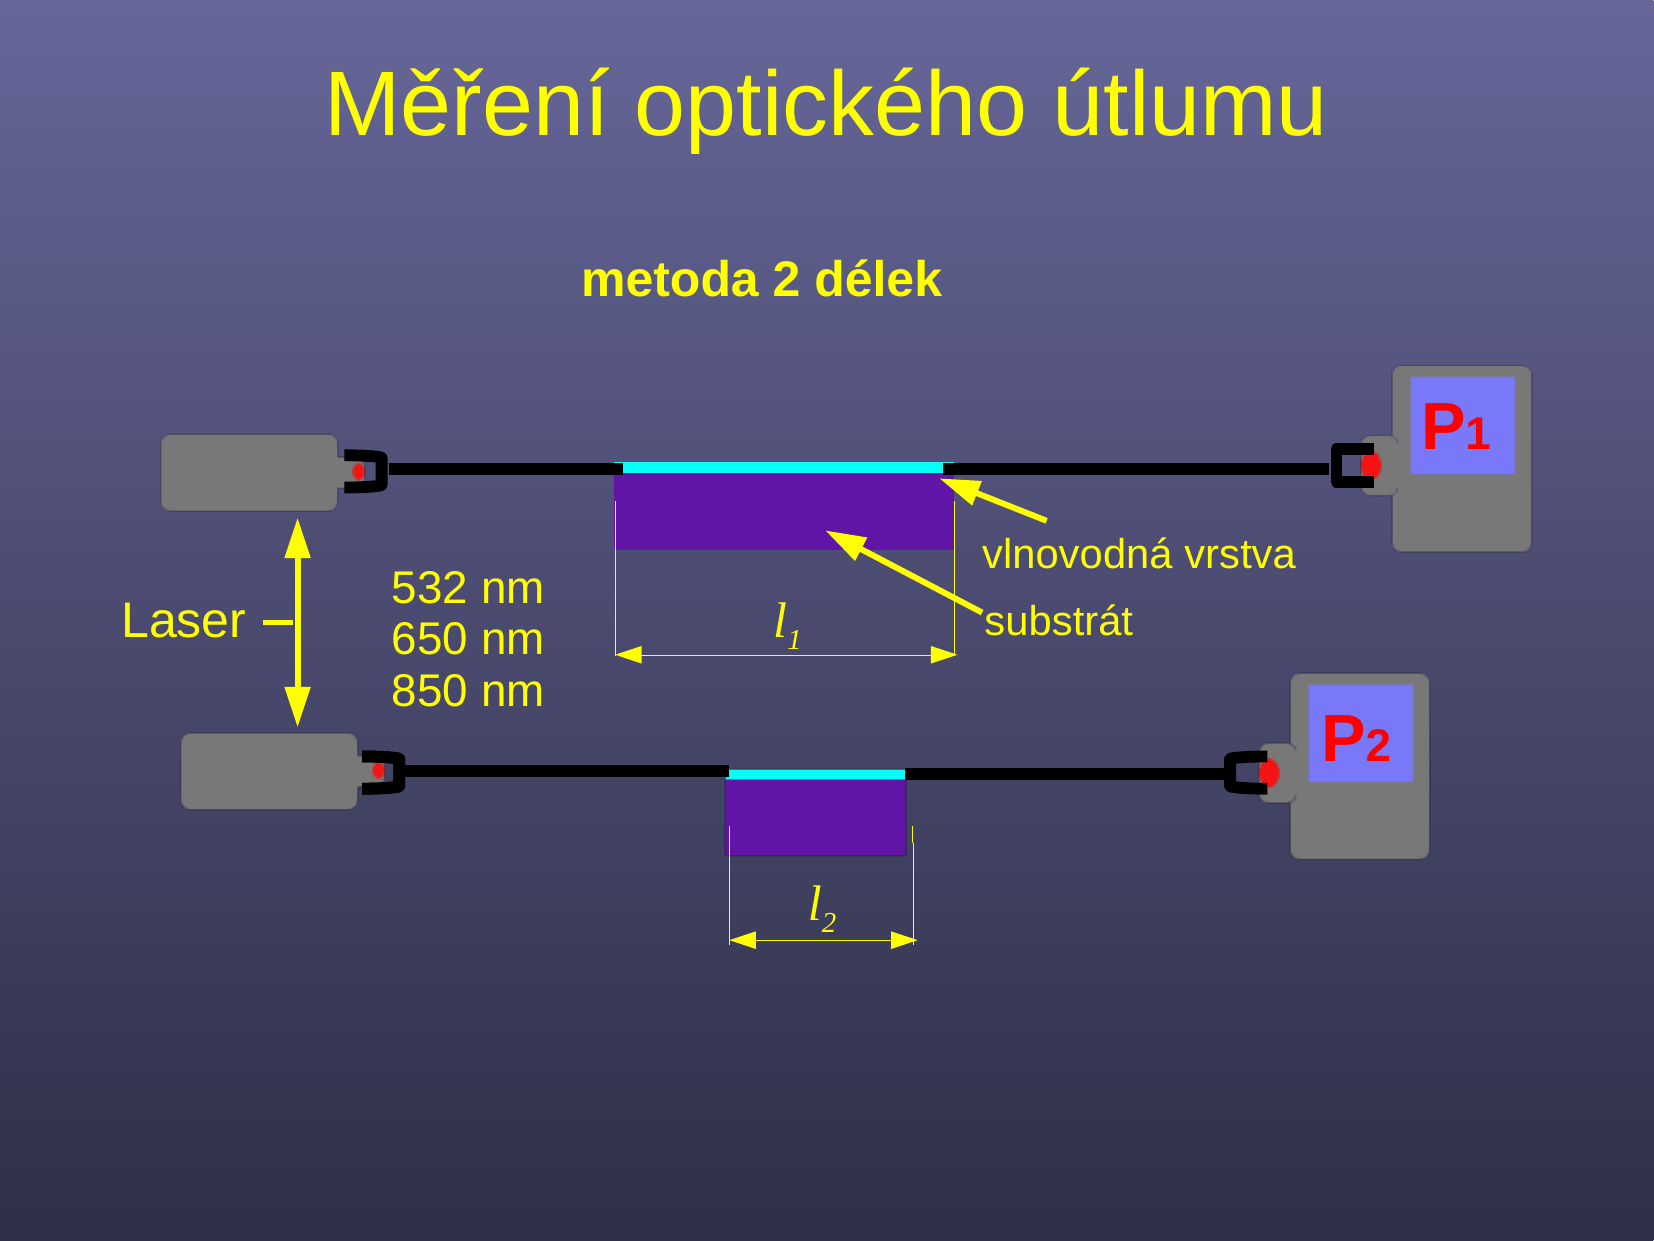

# Měření optického útlumu
metoda 2 délek
P1
vlnovodná vrstva
532 nm
650 nm
850 nm
Laser
l1
substrát
P2
l2